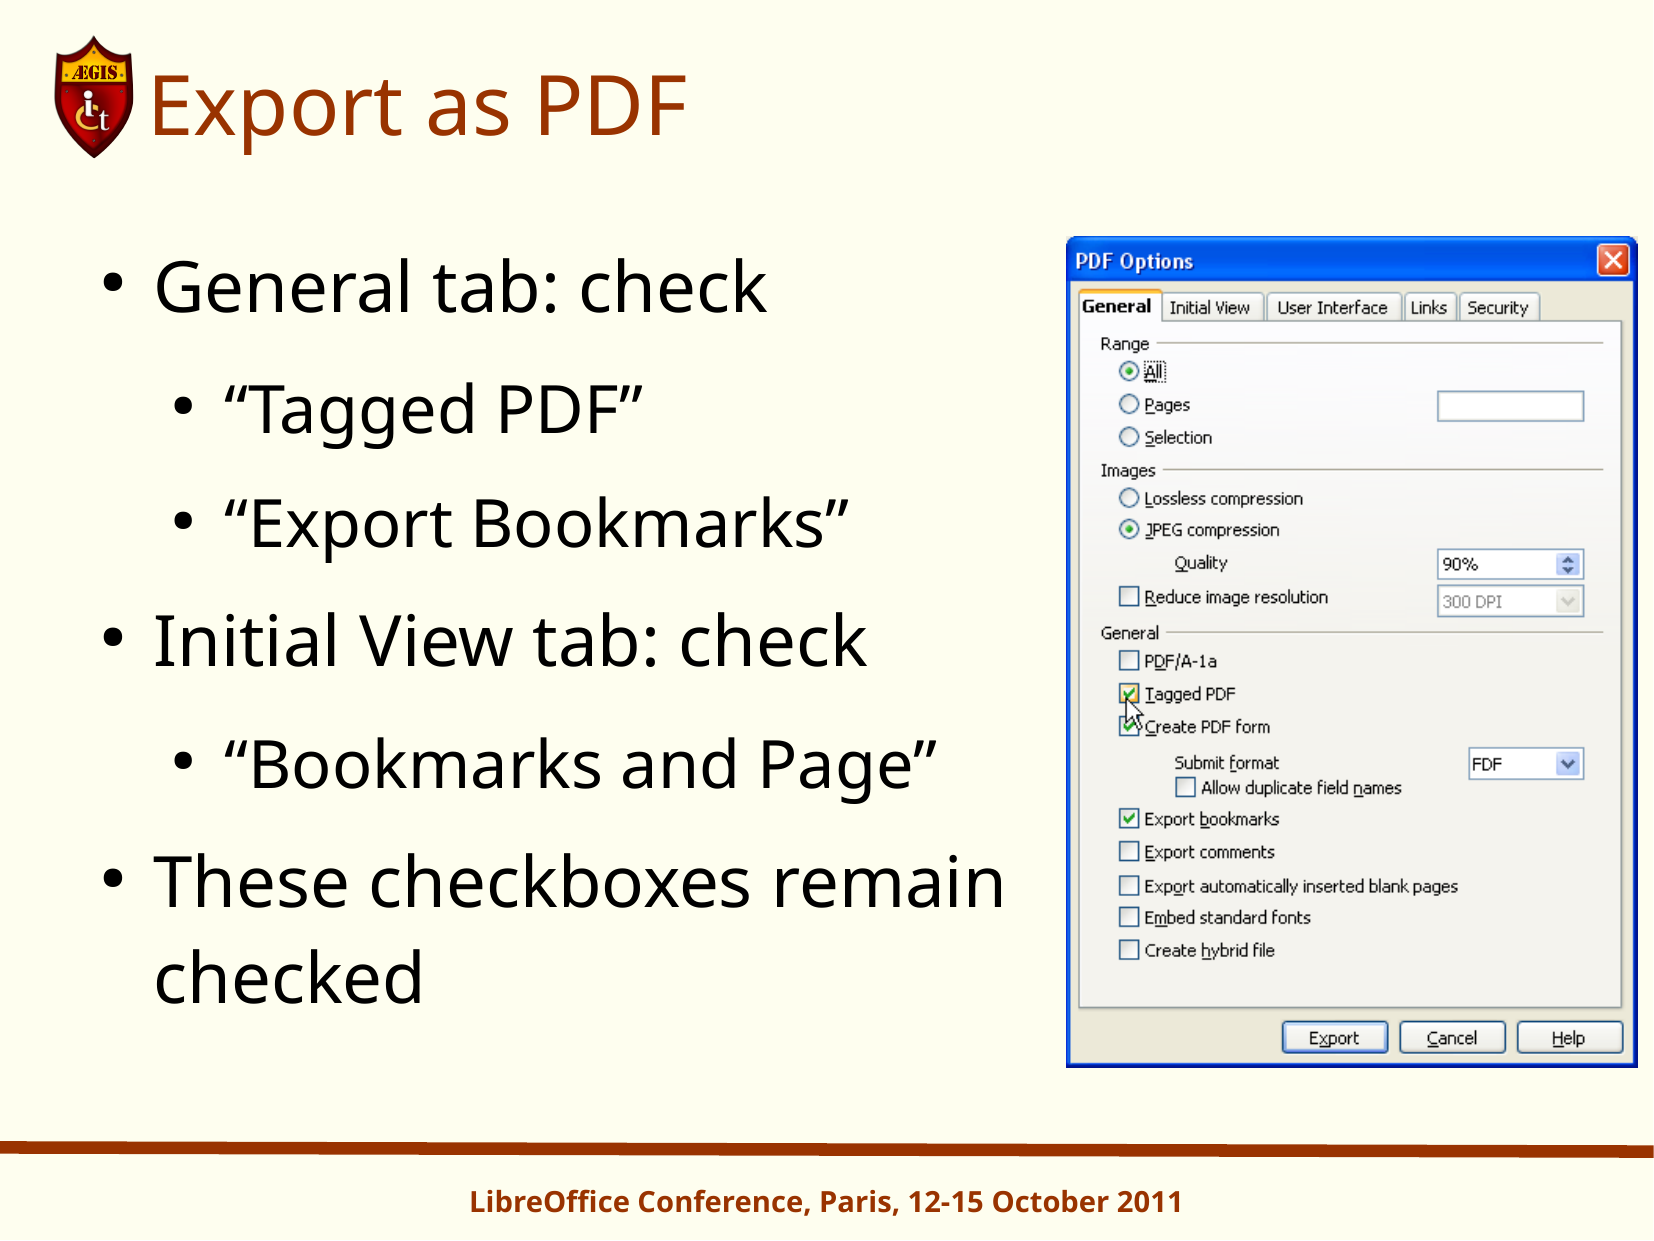

# Export as PDF
General tab: check
“Tagged PDF”
“Export Bookmarks”
Initial View tab: check
“Bookmarks and Page”
These checkboxes remain checked